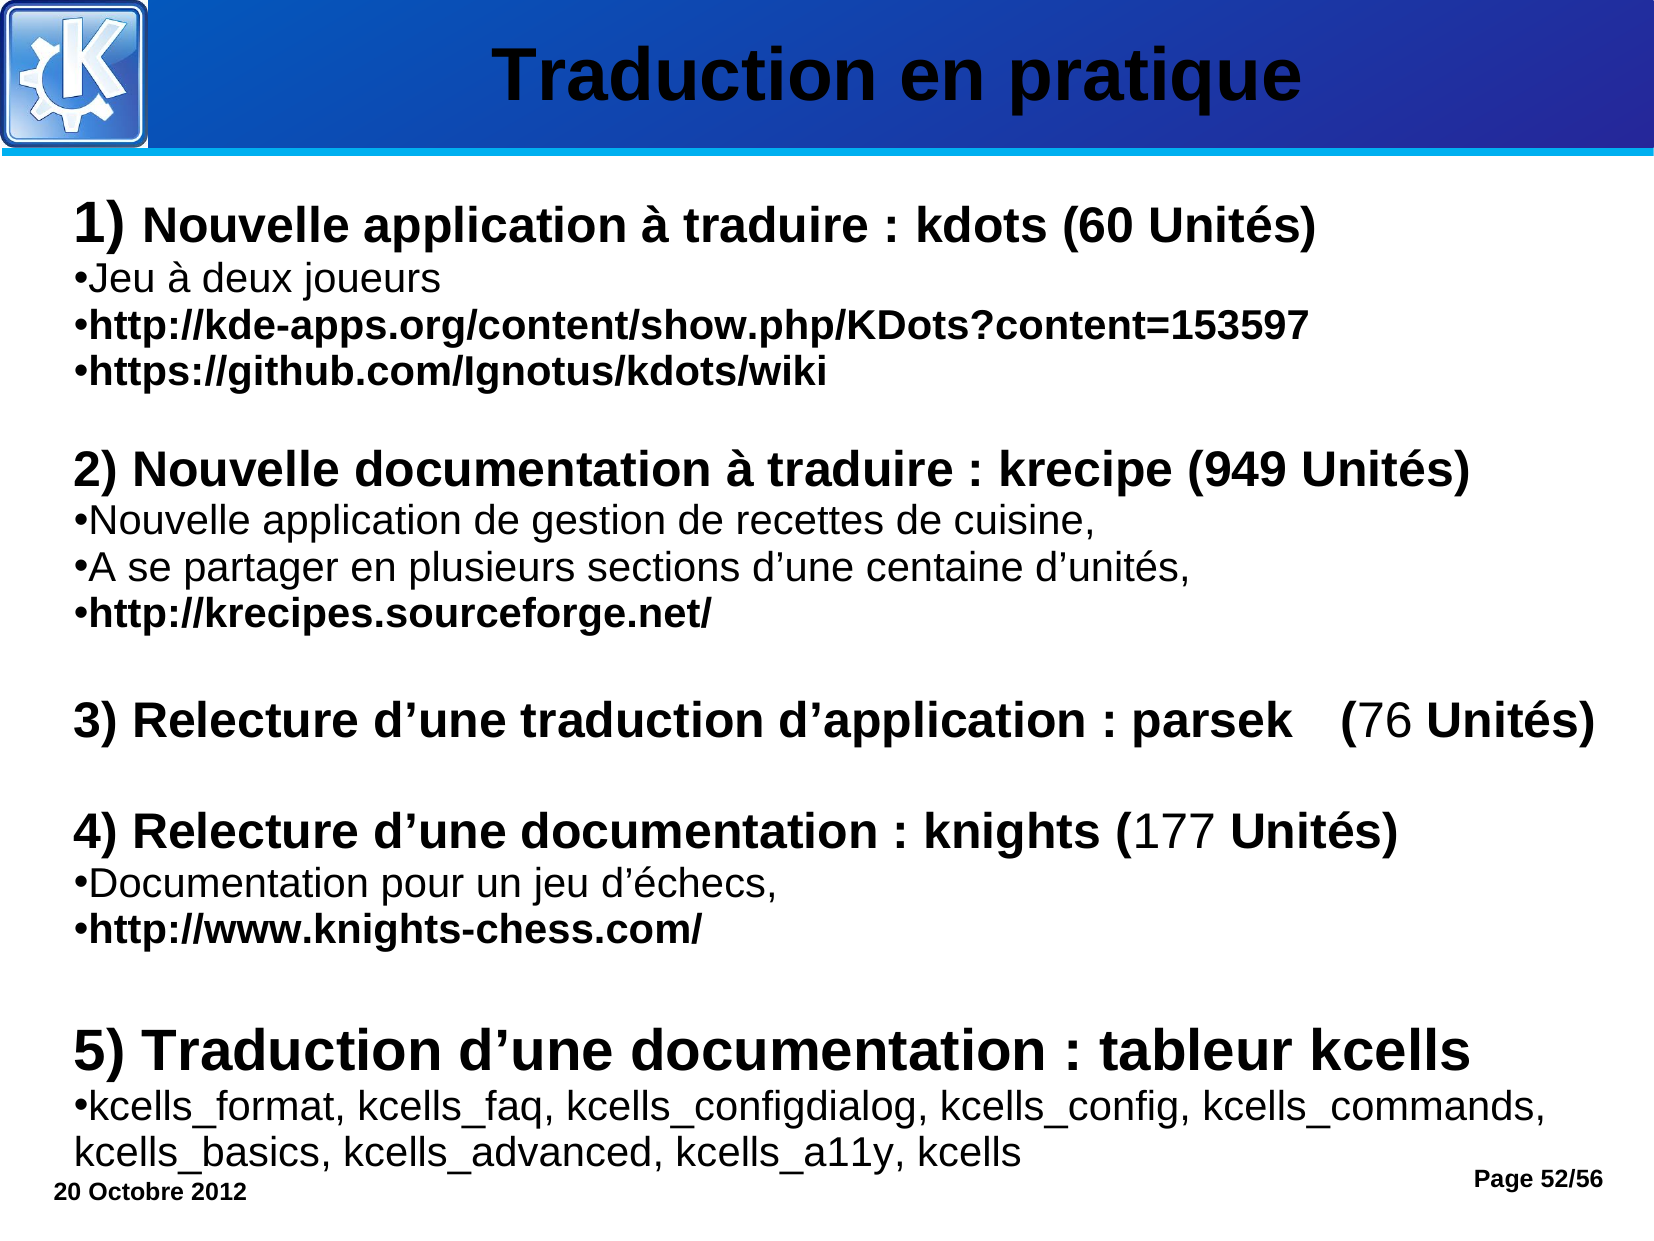

Traduction en pratique
1) Nouvelle application à traduire : kdots (60 Unités)
Jeu à deux joueurs
http://kde-apps.org/content/show.php/KDots?content=153597
https://github.com/Ignotus/kdots/wiki
2) Nouvelle documentation à traduire : krecipe (949 Unités)
Nouvelle application de gestion de recettes de cuisine,
A se partager en plusieurs sections d’une centaine d’unités,
http://krecipes.sourceforge.net/
3) Relecture d’une traduction d’application : parsek 	 (76 Unités)
4) Relecture d’une documentation : knights (177 Unités)
Documentation pour un jeu d’échecs,
http://www.knights-chess.com/
5) Traduction d’une documentation : tableur kcells
kcells_format, kcells_faq, kcells_configdialog, kcells_config, kcells_commands, kcells_basics, kcells_advanced, kcells_a11y, kcells